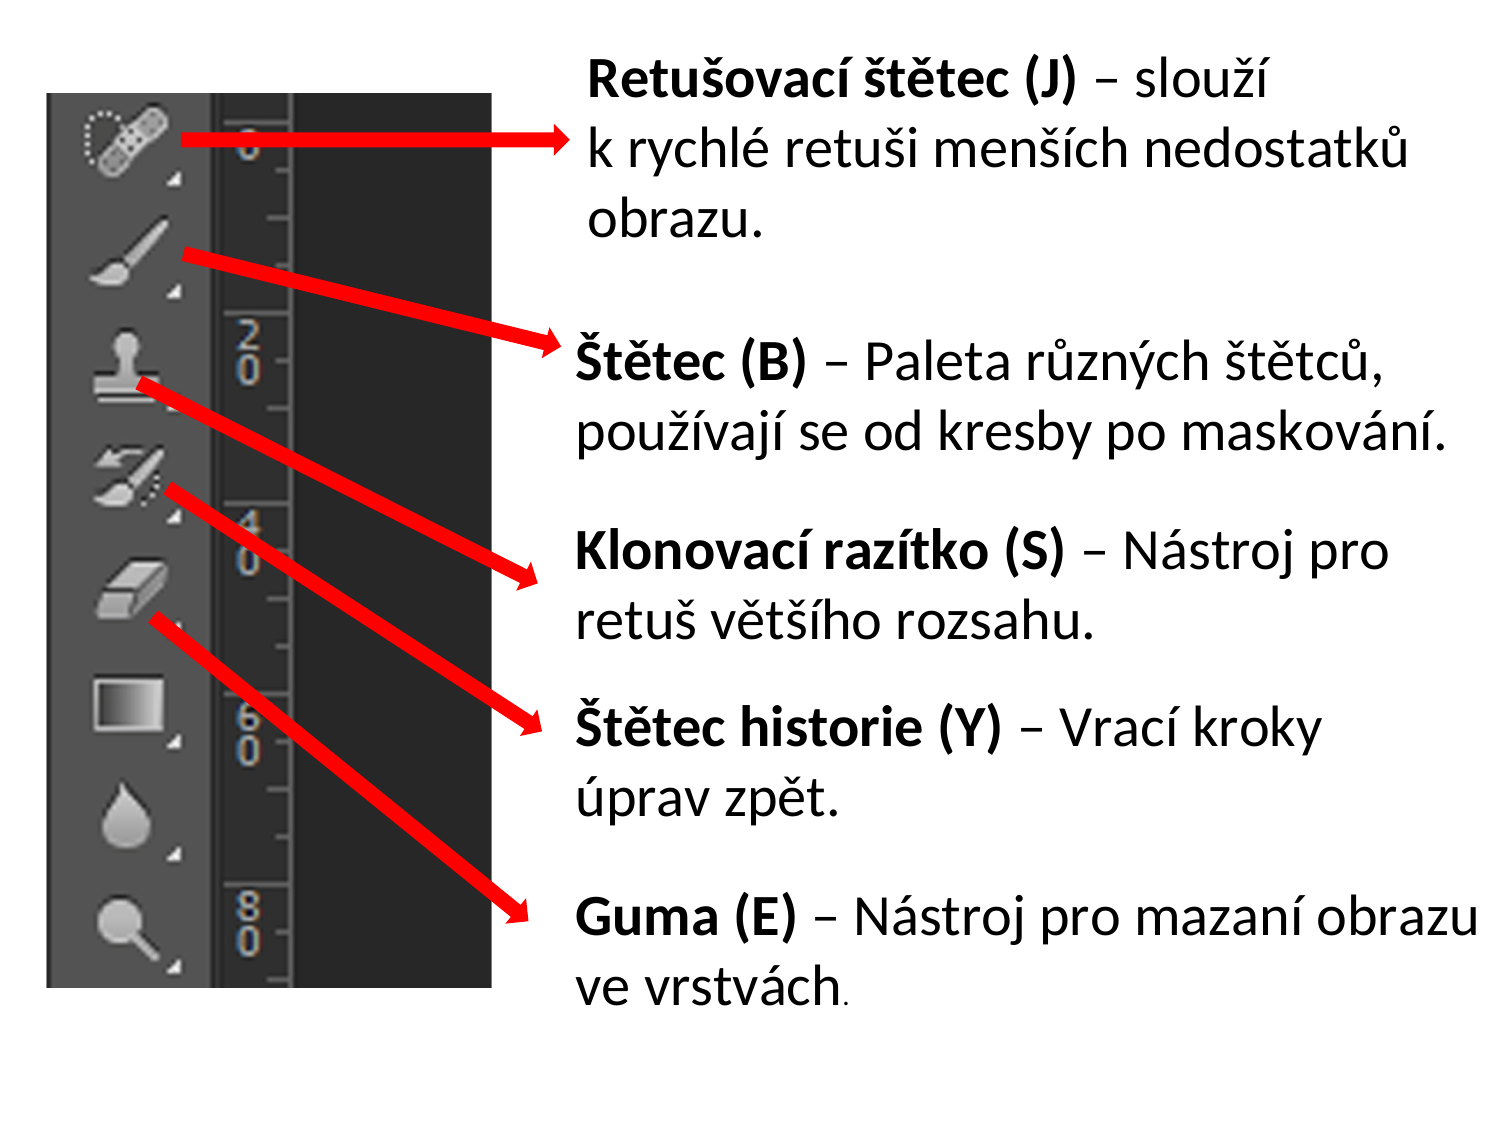

Retušovací štětec (J) – slouží
k rychlé retuši menších nedostatků obrazu.
Štětec (B) – Paleta různých štětců, používají se od kresby po maskování.
Klonovací razítko (S) – Nástroj pro retuš většího rozsahu.
Štětec historie (Y) – Vrací kroky úprav zpět.
Guma (E) – Nástroj pro mazaní obrazu ve vrstvách.